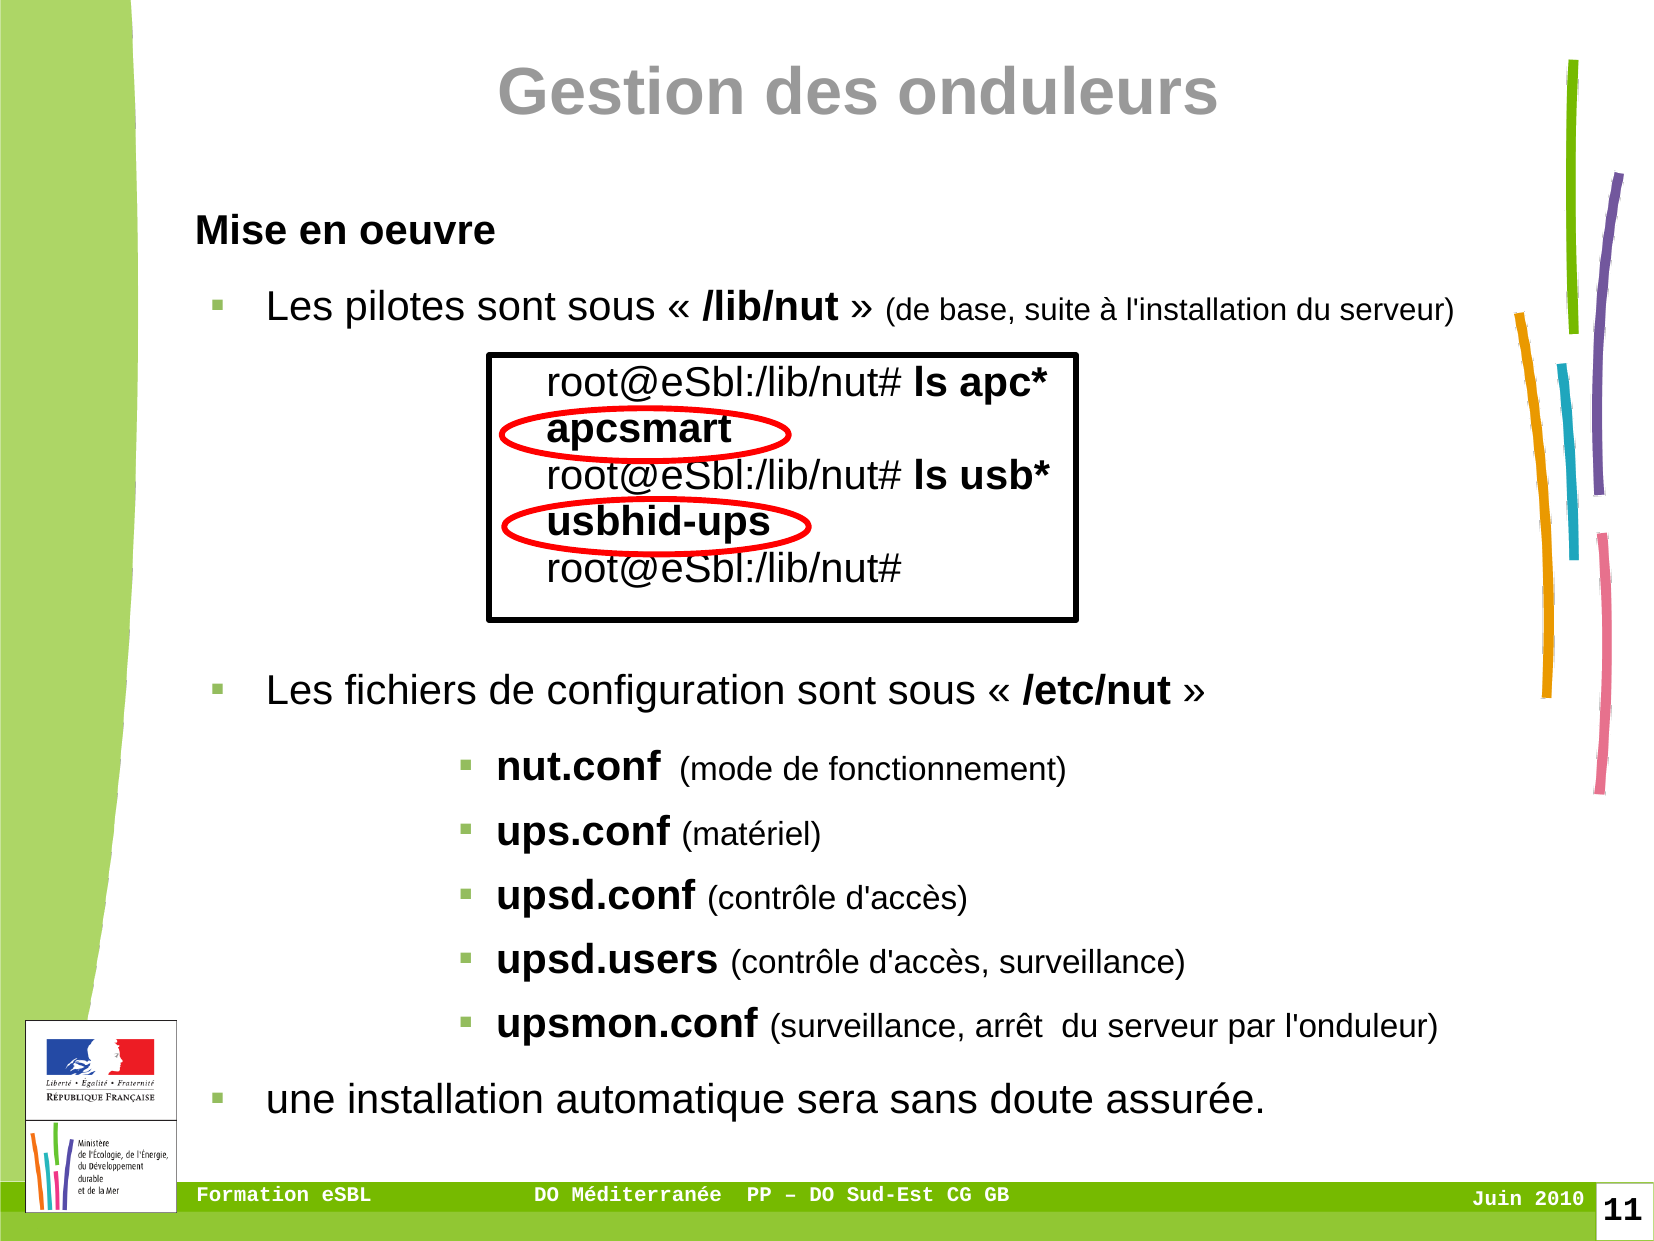

# Gestion des onduleurs
Mise en oeuvre
Les pilotes sont sous « /lib/nut » (de base, suite à l'installation du serveur)
 					root@eSbl:/lib/nut# ls apc*
 					apcsmart
 					root@eSbl:/lib/nut# ls usb*
 					usbhid-ups
 					root@eSbl:/lib/nut#
Les fichiers de configuration sont sous « /etc/nut »
nut.conf	(mode de fonctionnement)
ups.conf (matériel)
upsd.conf (contrôle d'accès)
upsd.users (contrôle d'accès, surveillance)
upsmon.conf (surveillance, arrêt du serveur par l'onduleur)
une installation automatique sera sans doute assurée.
11